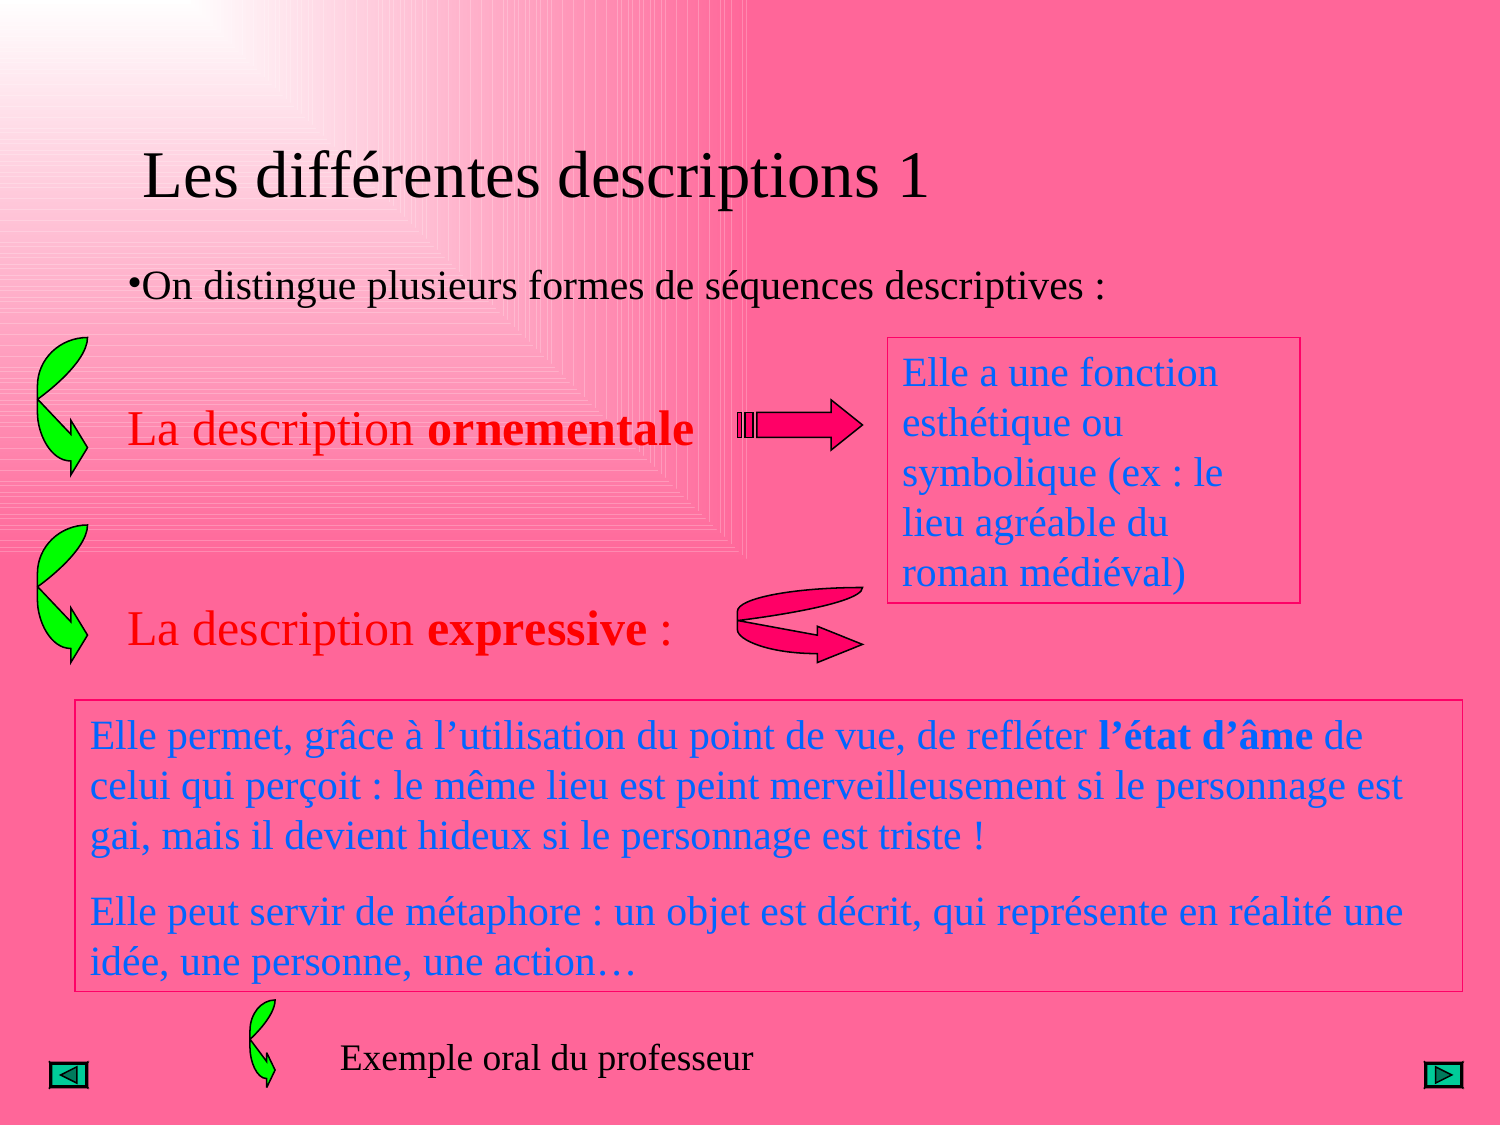

# Les différentes descriptions 1
On distingue plusieurs formes de séquences descriptives :
Elle a une fonction esthétique ou symbolique (ex : le lieu agréable du roman médiéval)
La description ornementale
La description expressive :
Elle permet, grâce à l’utilisation du point de vue, de refléter l’état d’âme de celui qui perçoit : le même lieu est peint merveilleusement si le personnage est gai, mais il devient hideux si le personnage est triste !
Elle peut servir de métaphore : un objet est décrit, qui représente en réalité une idée, une personne, une action…
Exemple oral du professeur